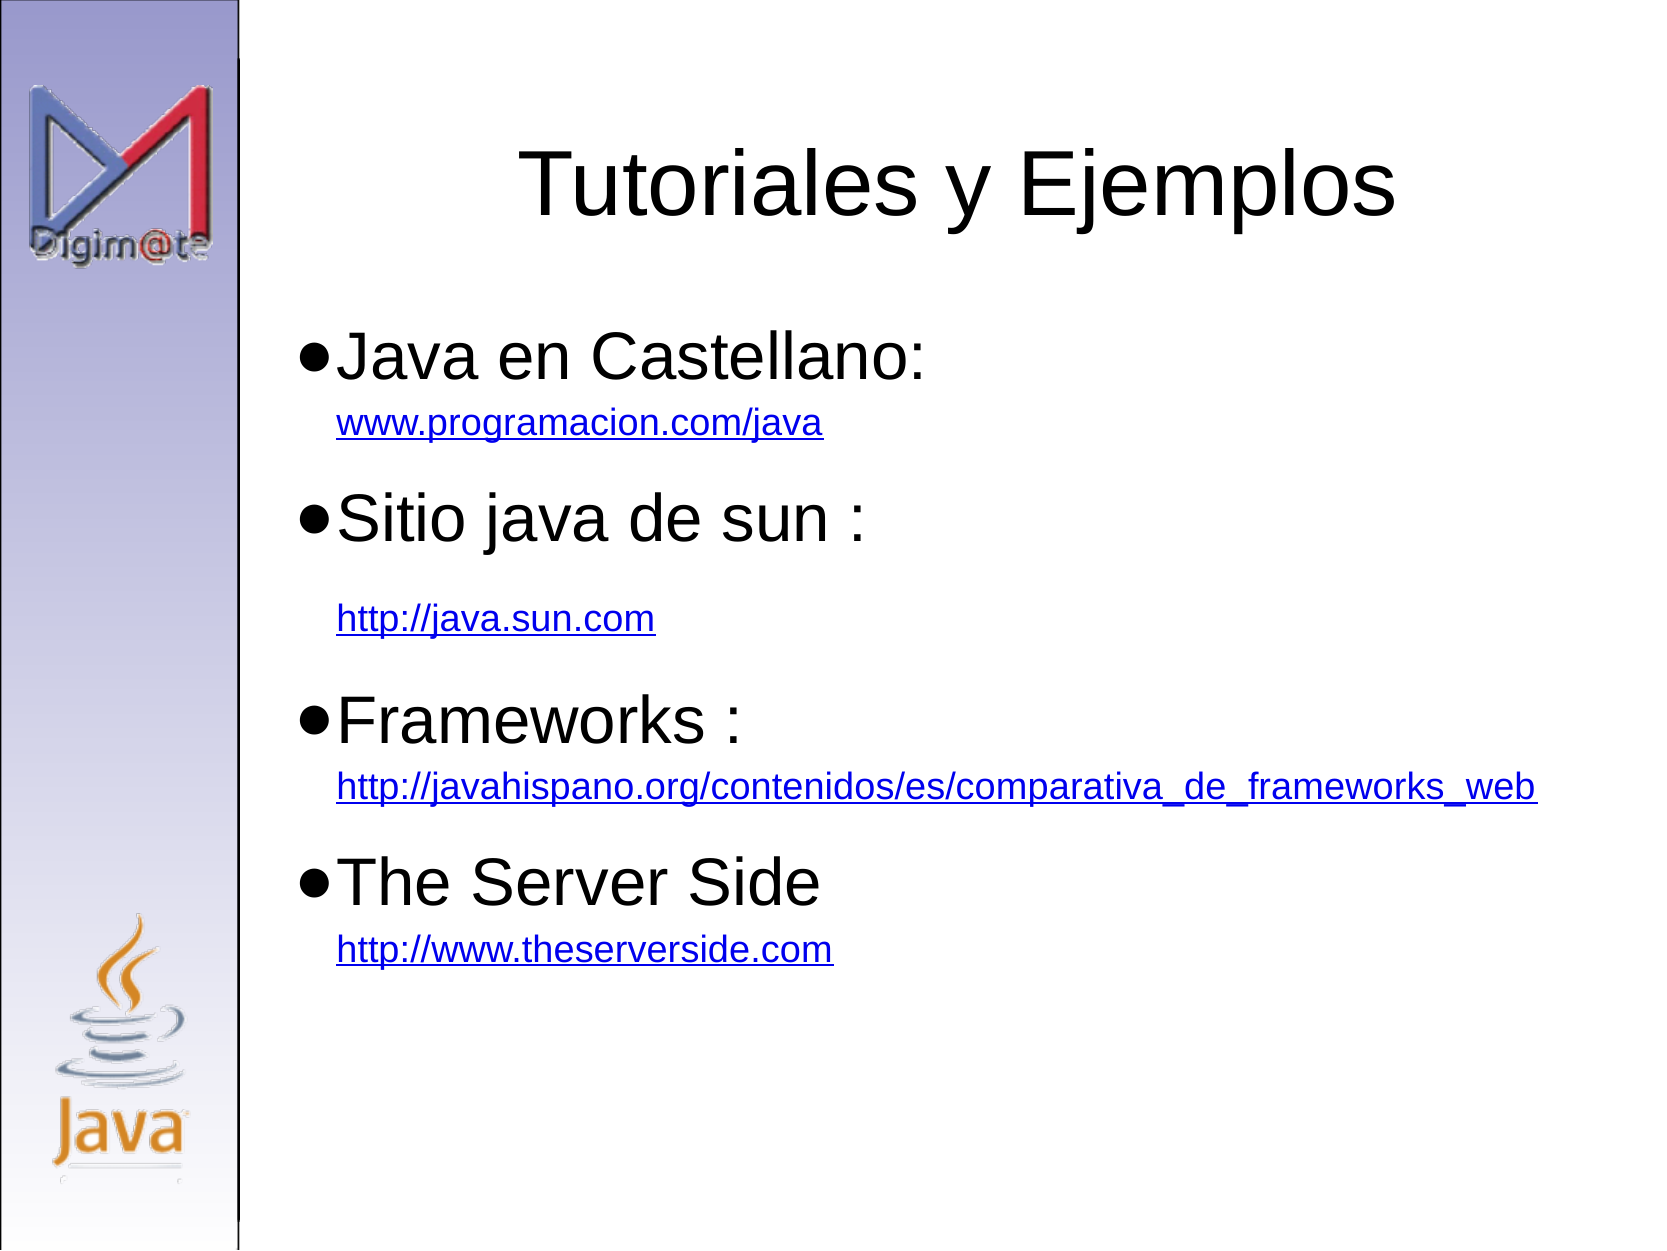

# Tutoriales y Ejemplos
Java en Castellano:
www.programacion.com/java
Sitio java de sun :
http://java.sun.com
Frameworks : http://javahispano.org/contenidos/es/comparativa_de_frameworks_web
The Server Side
http://www.theserverside.com